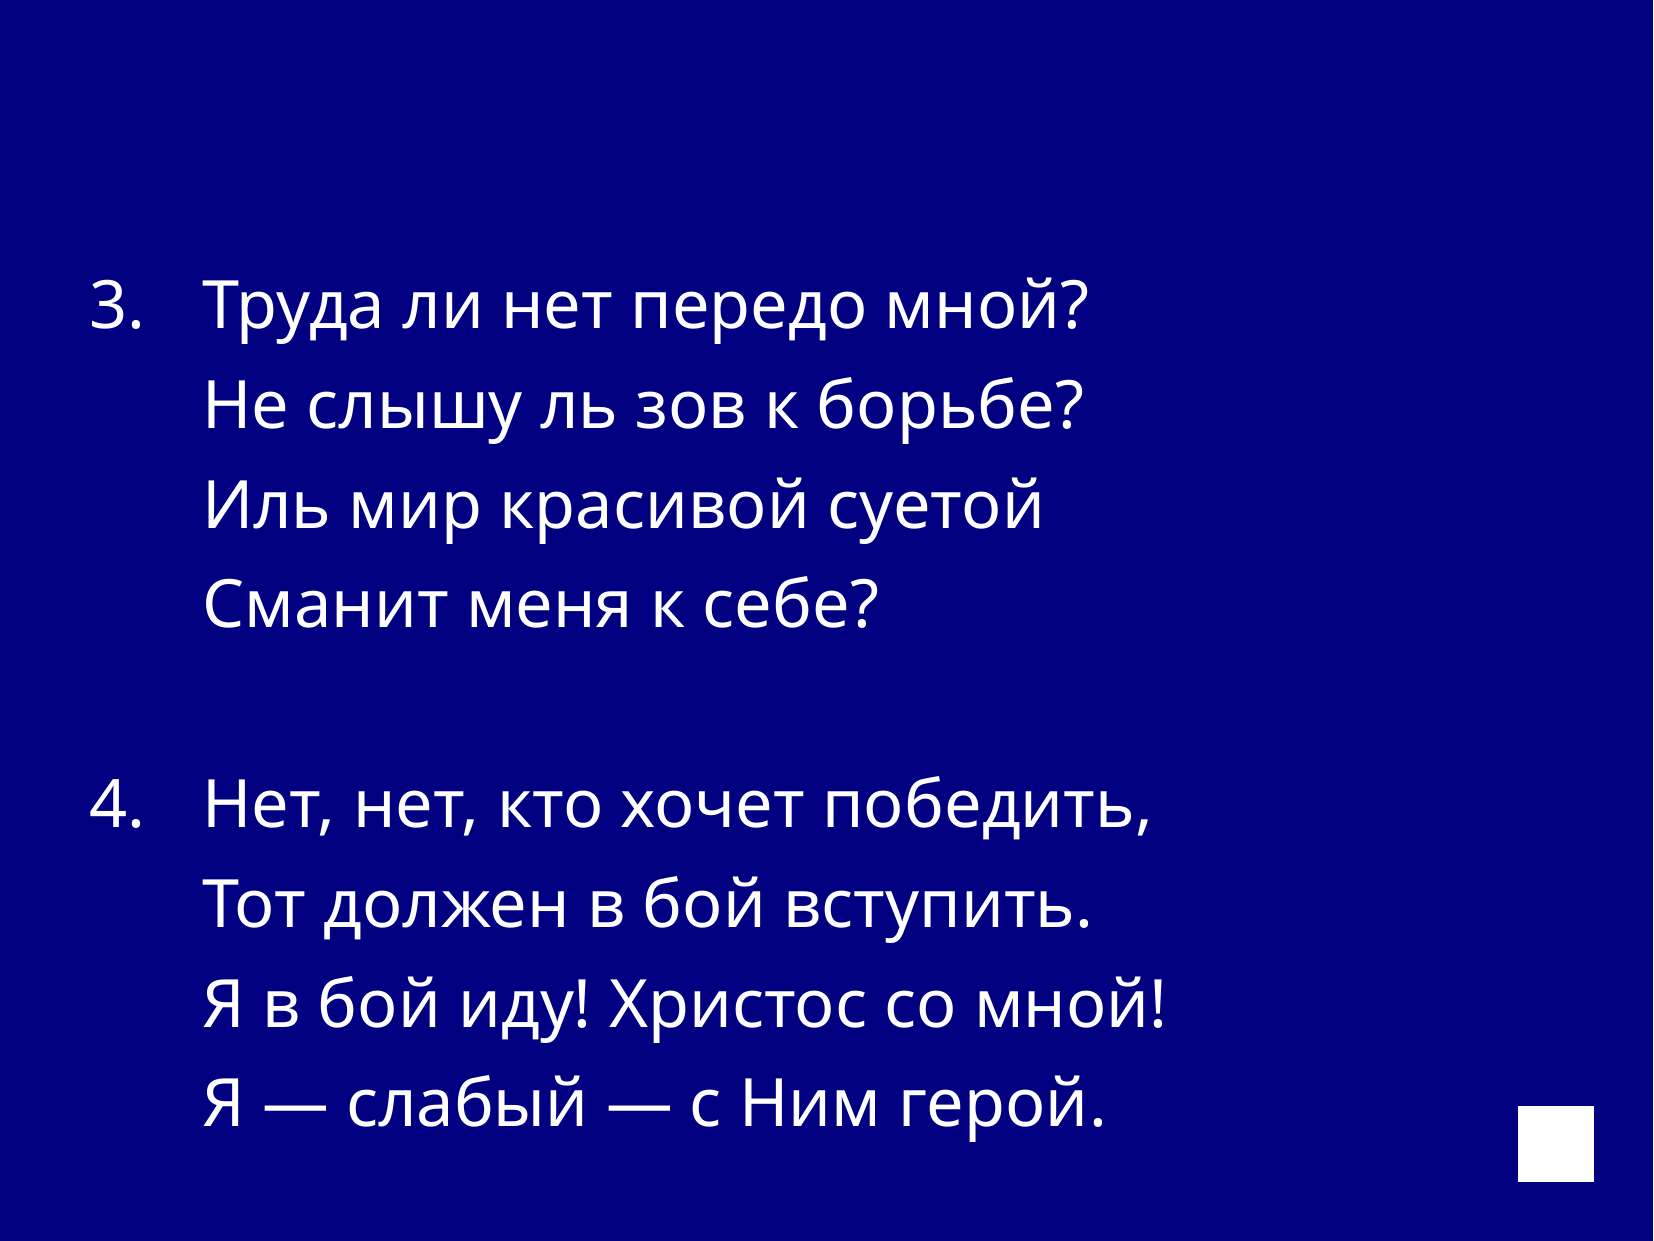

3.	Труда ли нет передо мной?
	Не слышу ль зов к борьбе?
	Иль мир красивой суетой
	Сманит меня к себе?
4.	Нет, нет, кто хочет победить,
	Тот должен в бой вступить.
	Я в бой иду! Христос со мной!
	Я — слабый — с Ним герой.